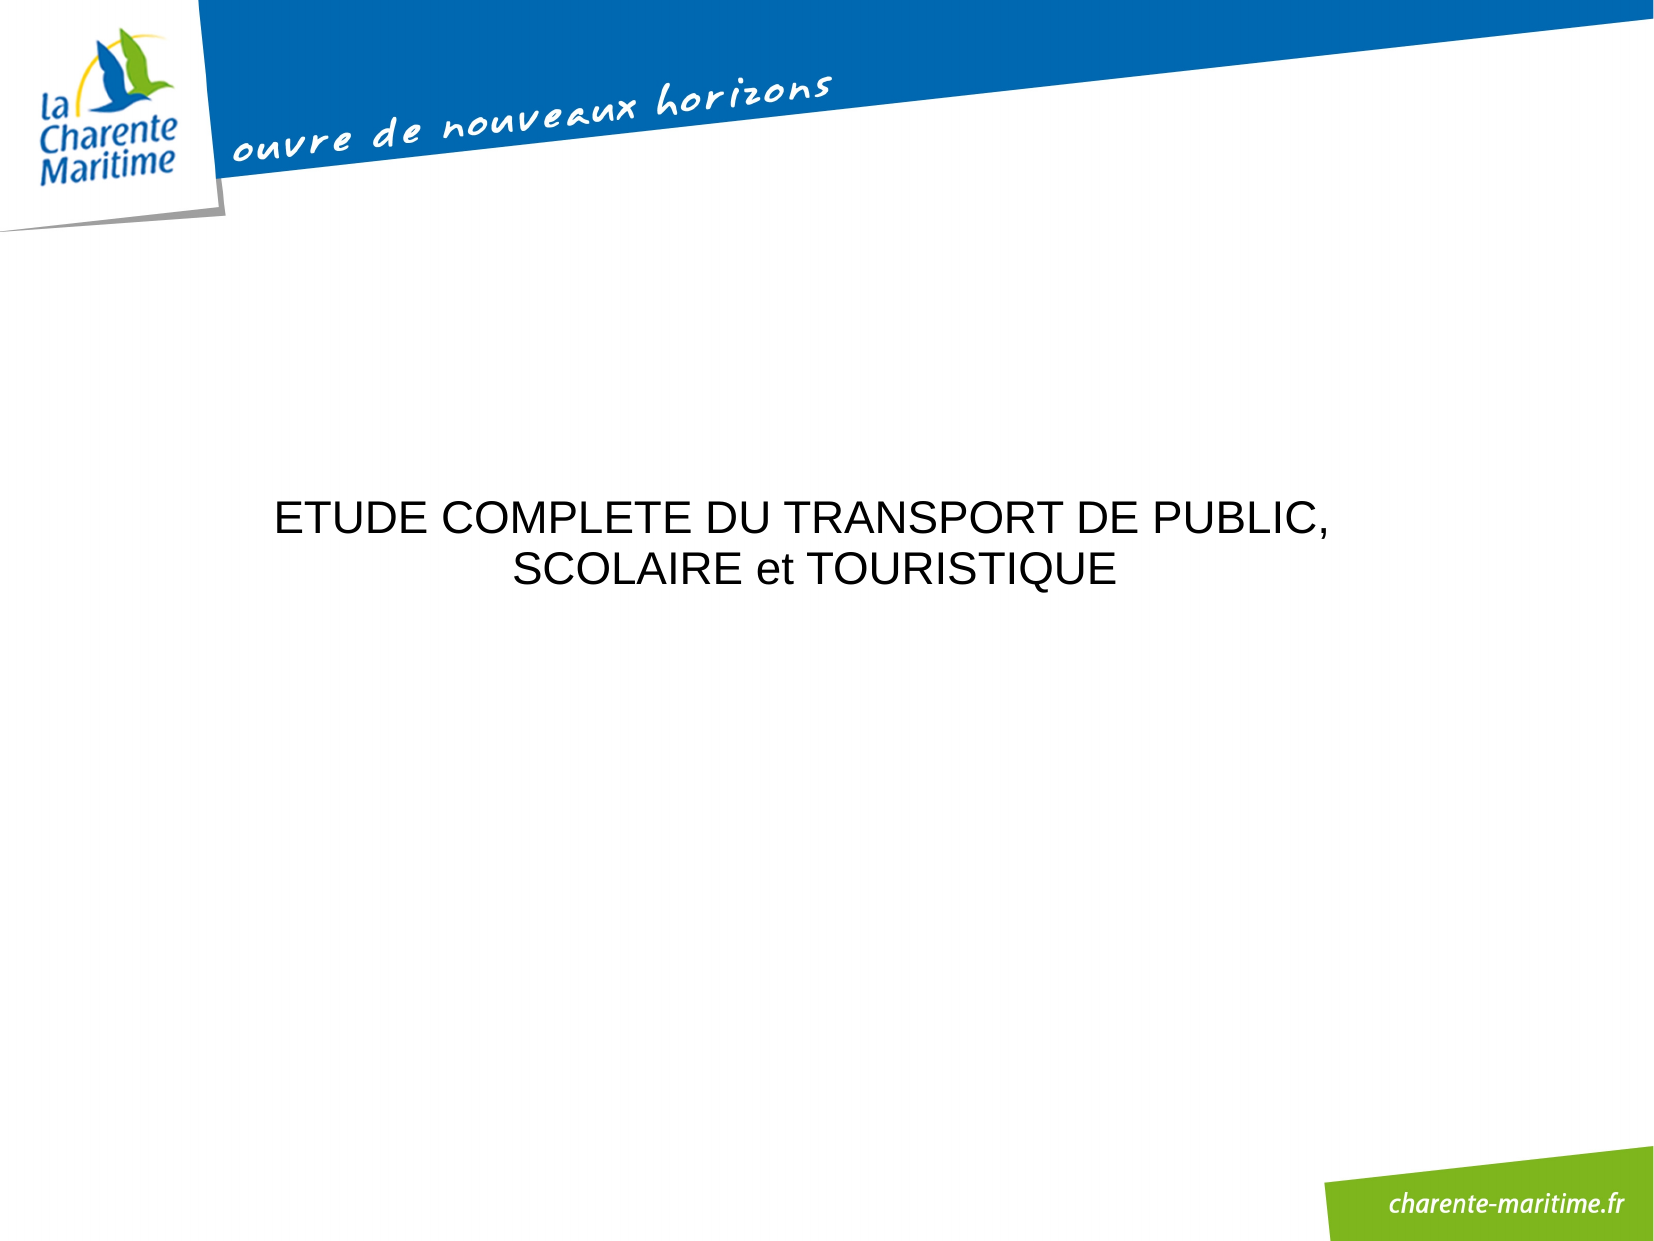

ETUDE COMPLETE DU TRANSPORT DE PUBLIC,
SCOLAIRE et TOURISTIQUE
8